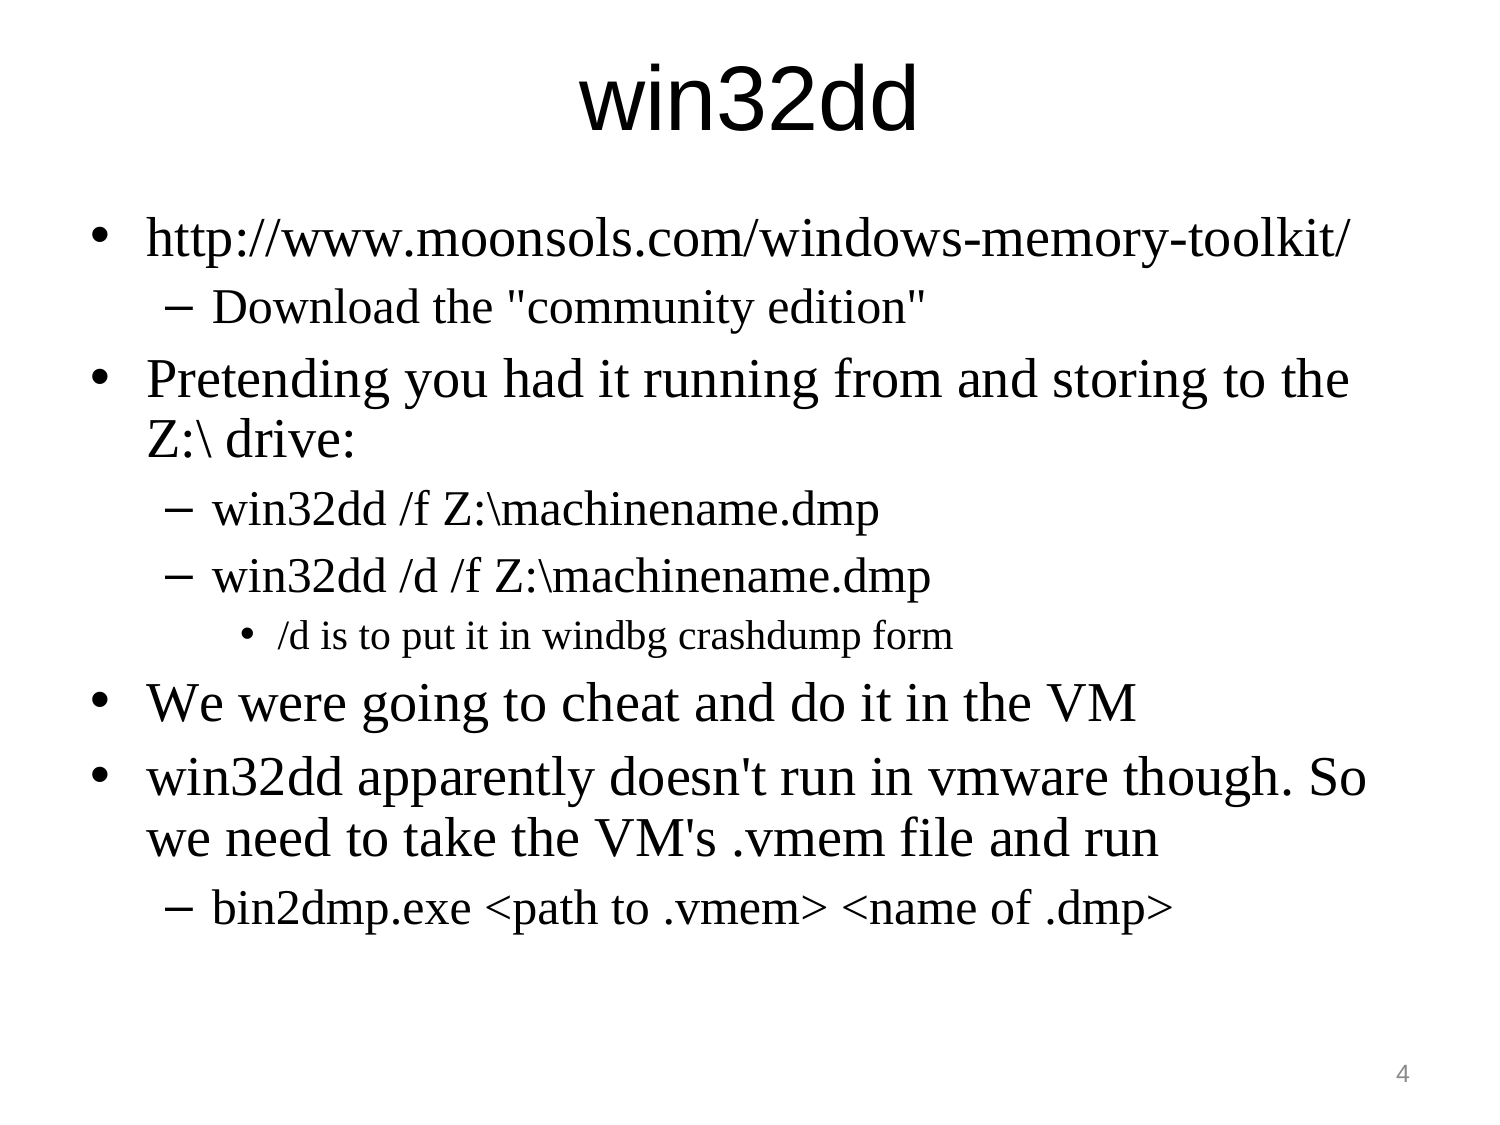

# win32dd
http://www.moonsols.com/windows-memory-toolkit/
Download the "community edition"
Pretending you had it running from and storing to the Z:\ drive:
win32dd /f Z:\machinename.dmp
win32dd /d /f Z:\machinename.dmp
/d is to put it in windbg crashdump form
We were going to cheat and do it in the VM
win32dd apparently doesn't run in vmware though. So we need to take the VM's .vmem file and run
bin2dmp.exe <path to .vmem> <name of .dmp>